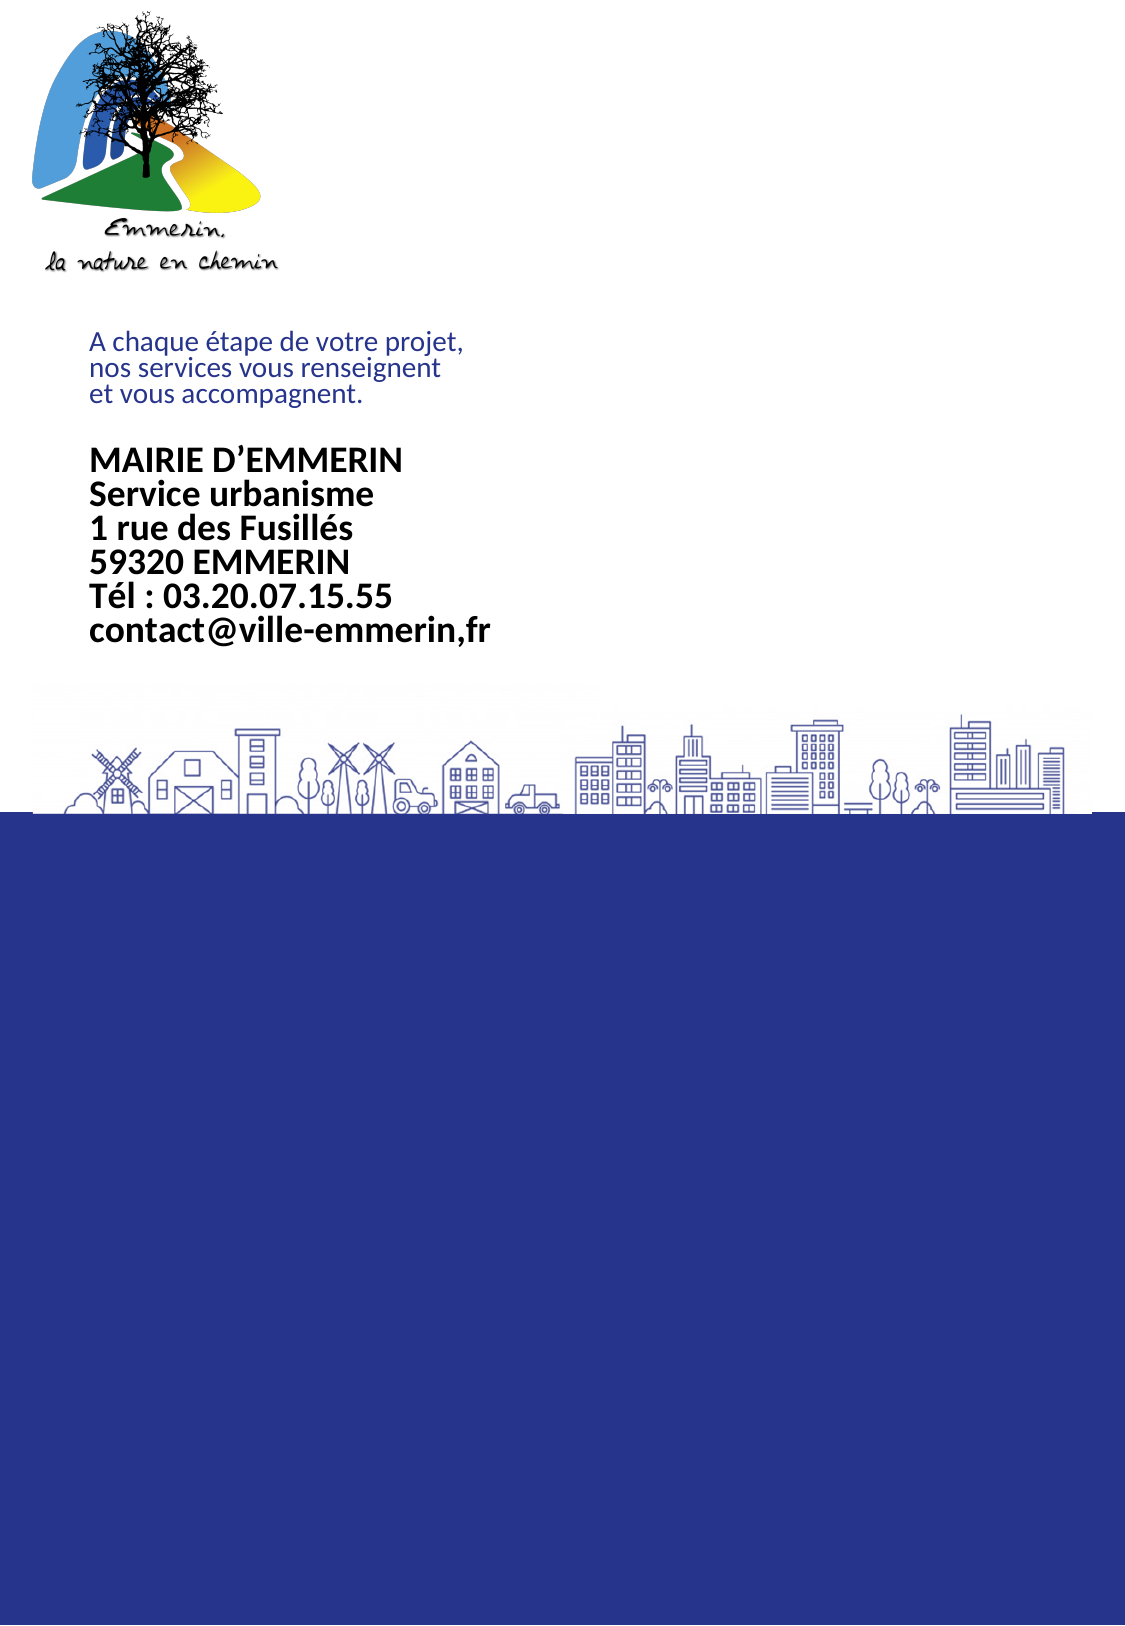

Votre logo
A chaque étape de votre projet,
nos services vous renseignent
et vous accompagnent.
MAIRIE D’EMMERIN
Service urbanisme
1 rue des Fusillés
59320 EMMERIN
Tél : 03.20.07.15.55
contact@ville-emmerin,fr